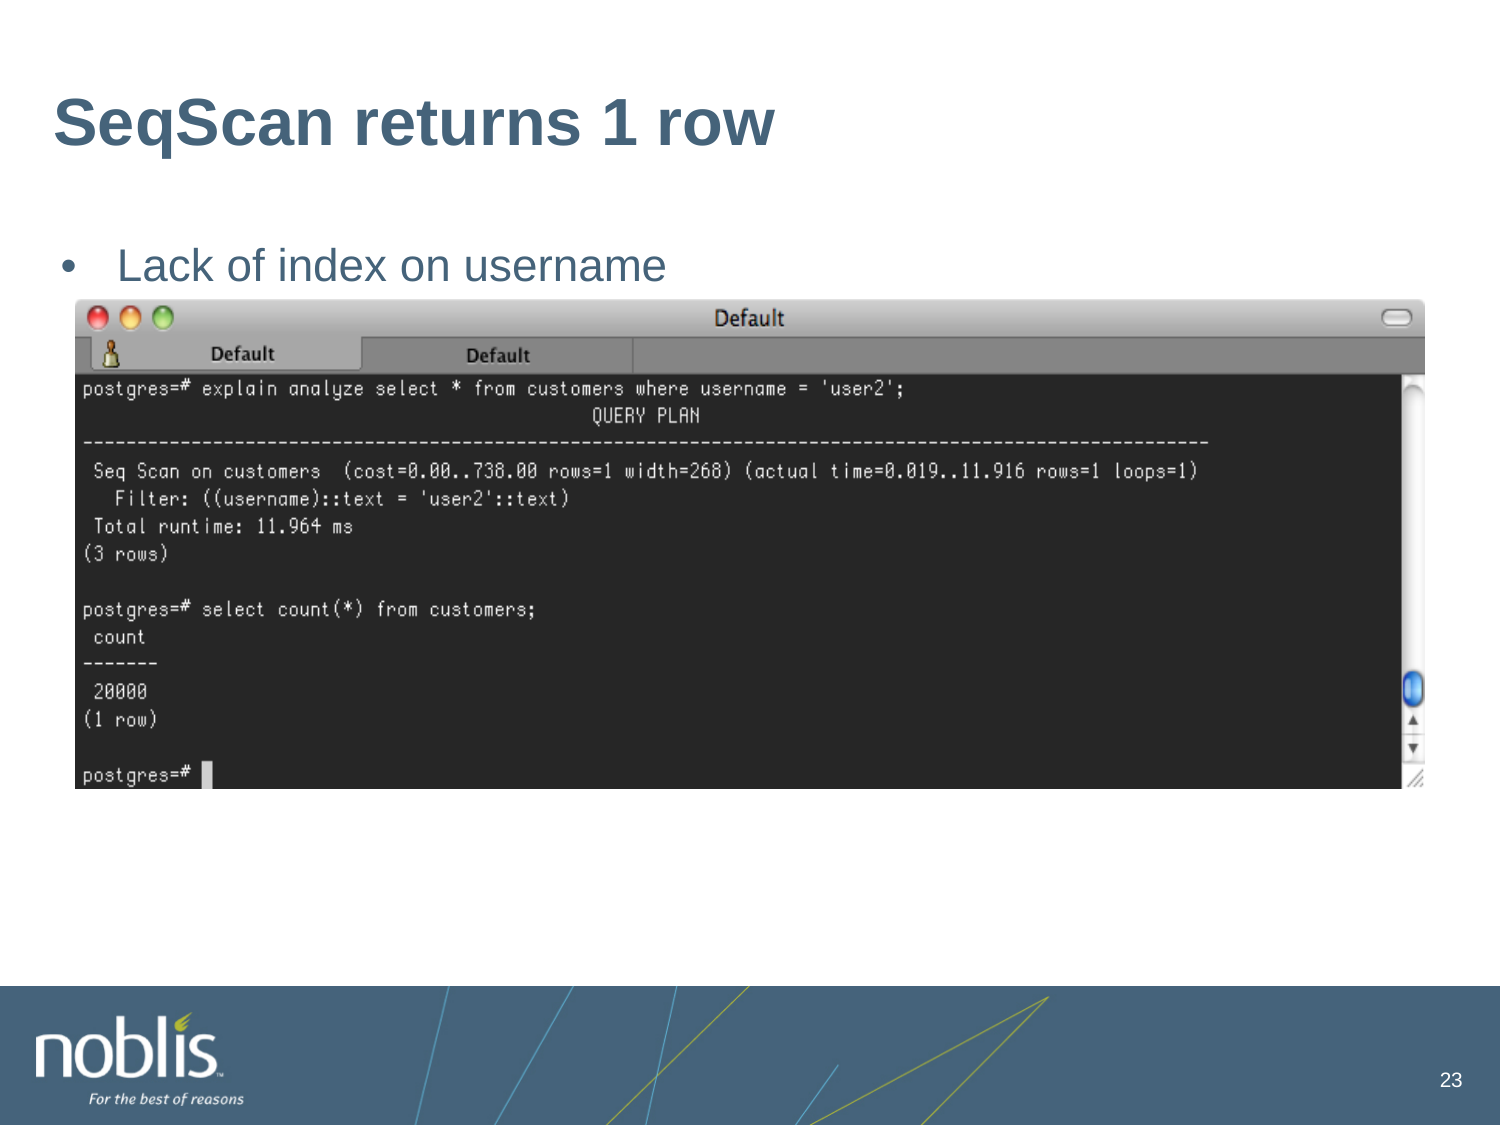

# SeqScan returns 1 row
Lack of index on username